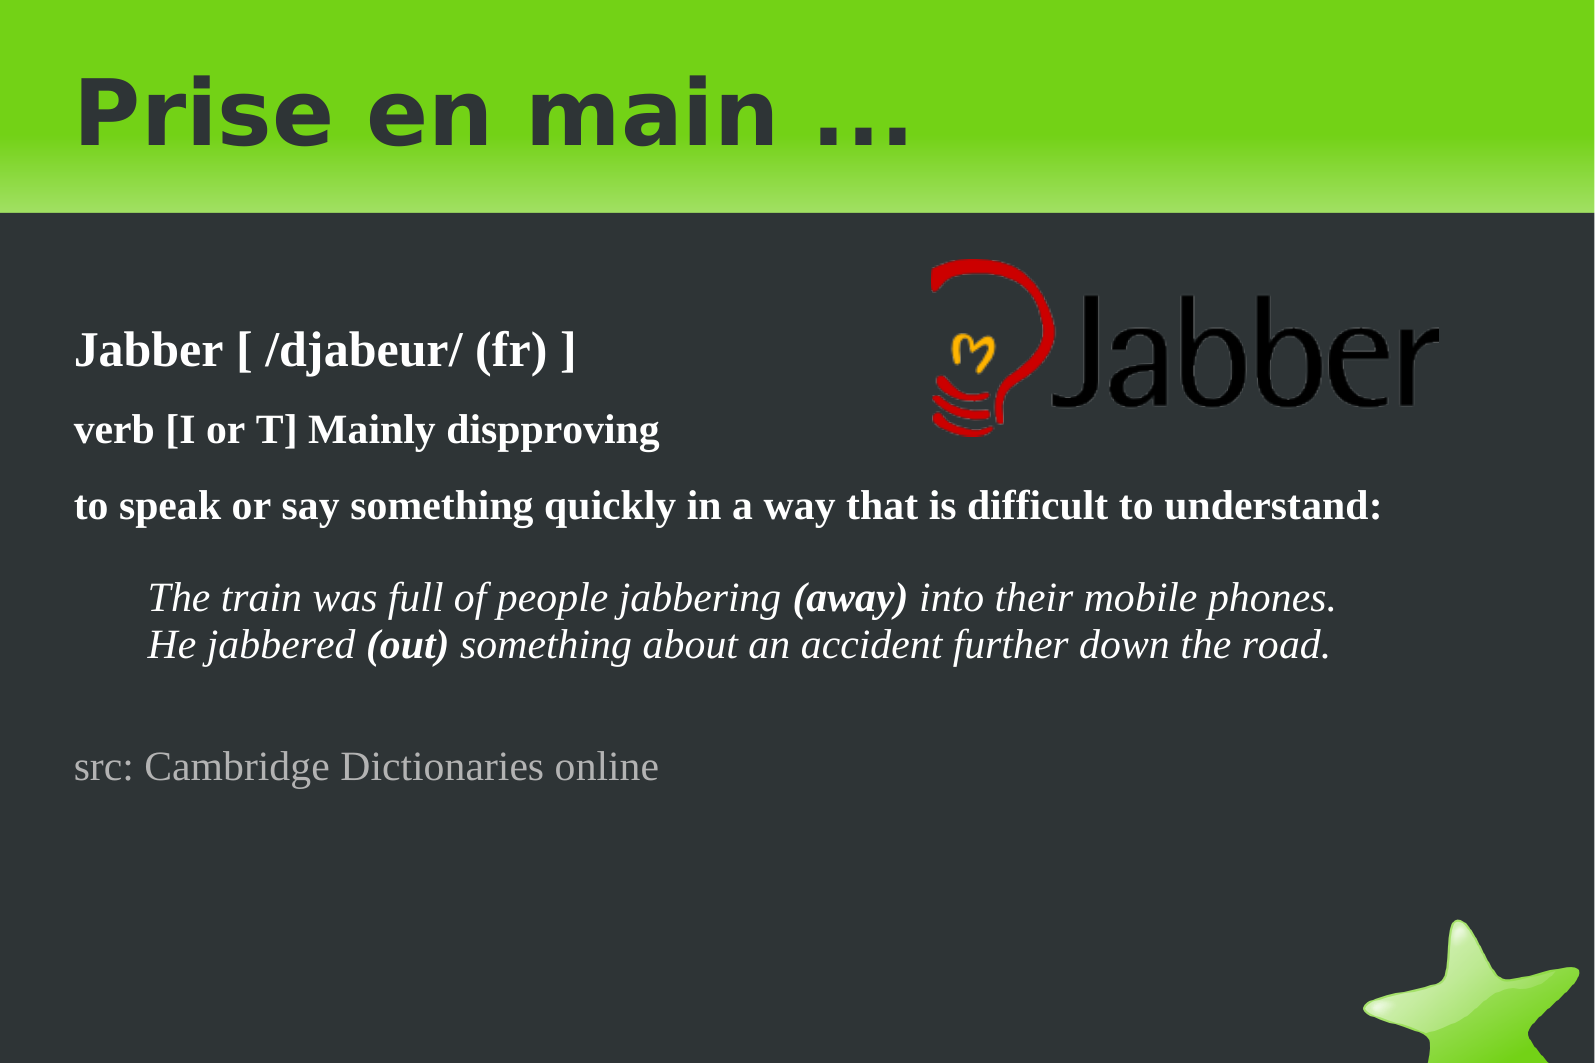

# Prise en main ...
Jabber [ /djabeur/ (fr) ]
verb [I or T] Mainly dispproving
to speak or say something quickly in a way that is difficult to understand:
	The train was full of people jabbering (away) into their mobile phones.
	He jabbered (out) something about an accident further down the road.
src: Cambridge Dictionaries online